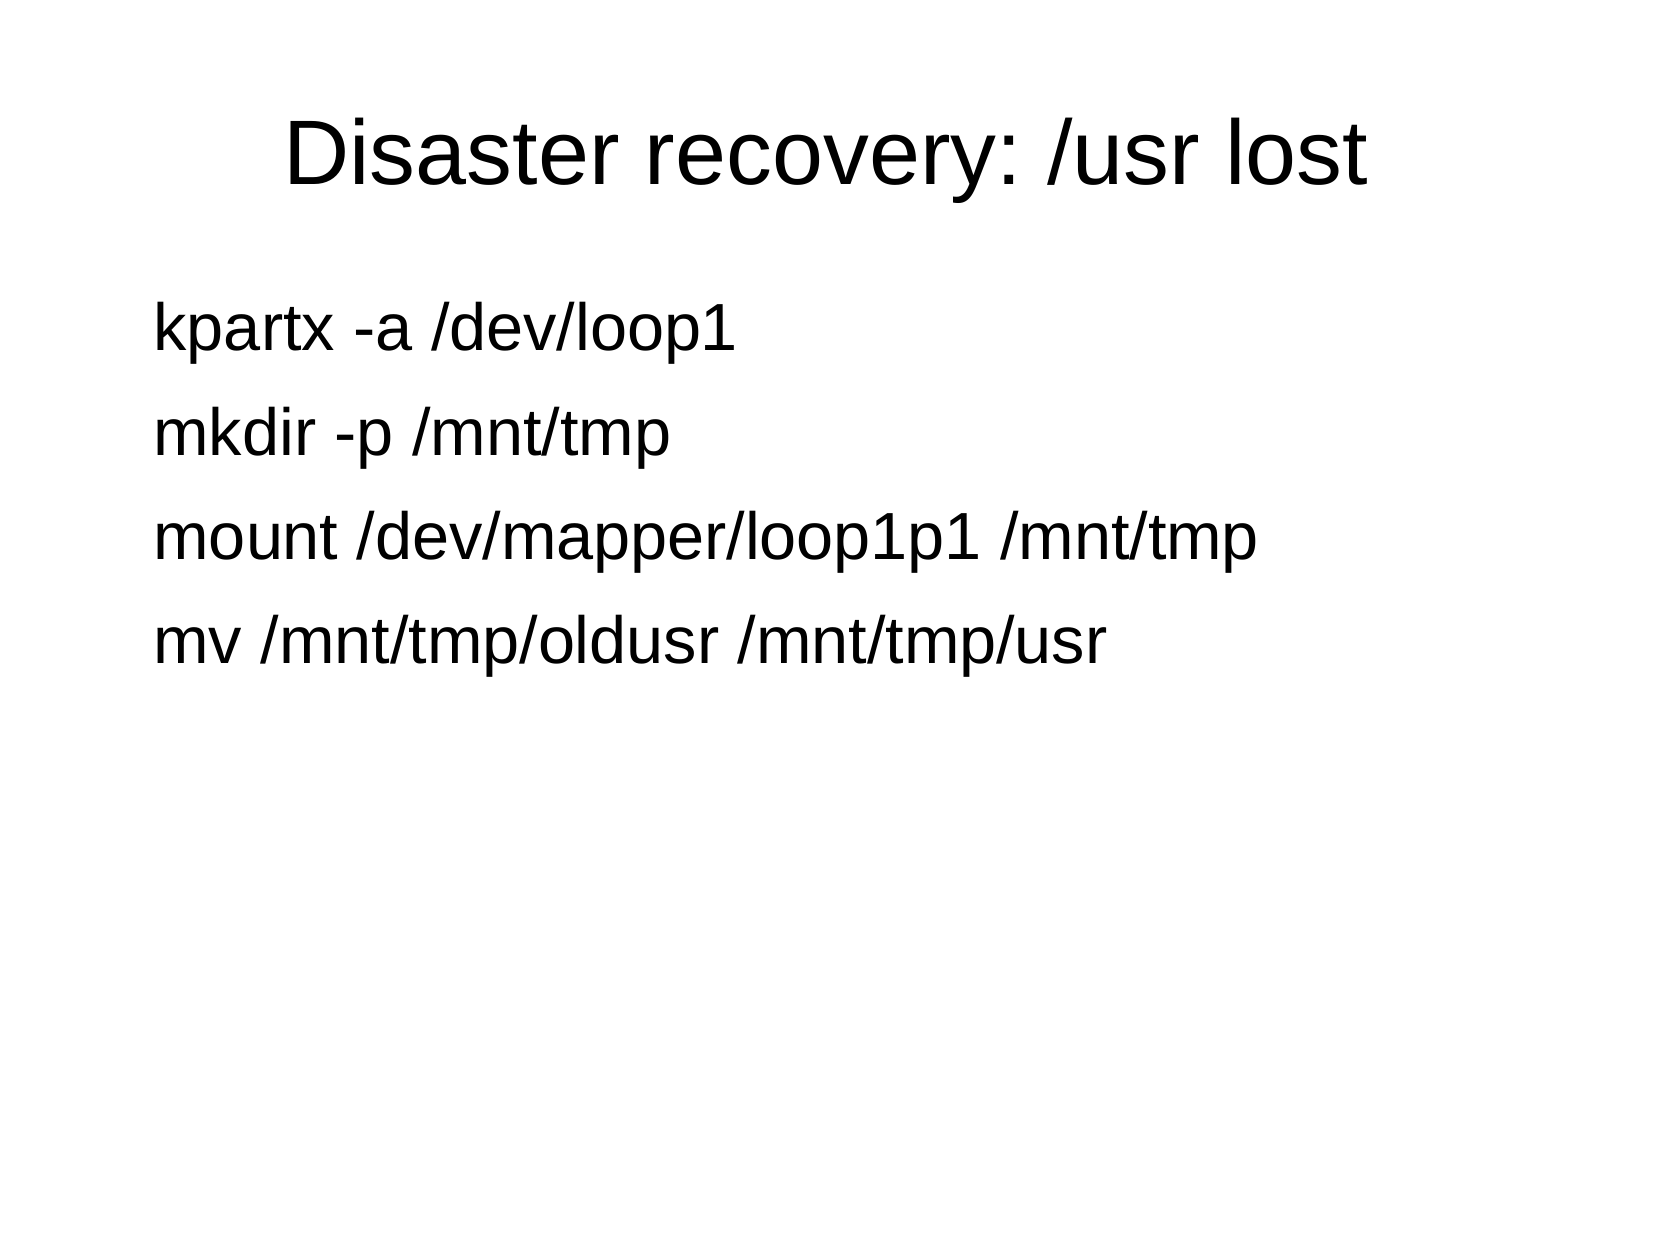

# Disaster recovery: /usr lost
kpartx -a /dev/loop1
mkdir -p /mnt/tmp
mount /dev/mapper/loop1p1 /mnt/tmp
mv /mnt/tmp/oldusr /mnt/tmp/usr